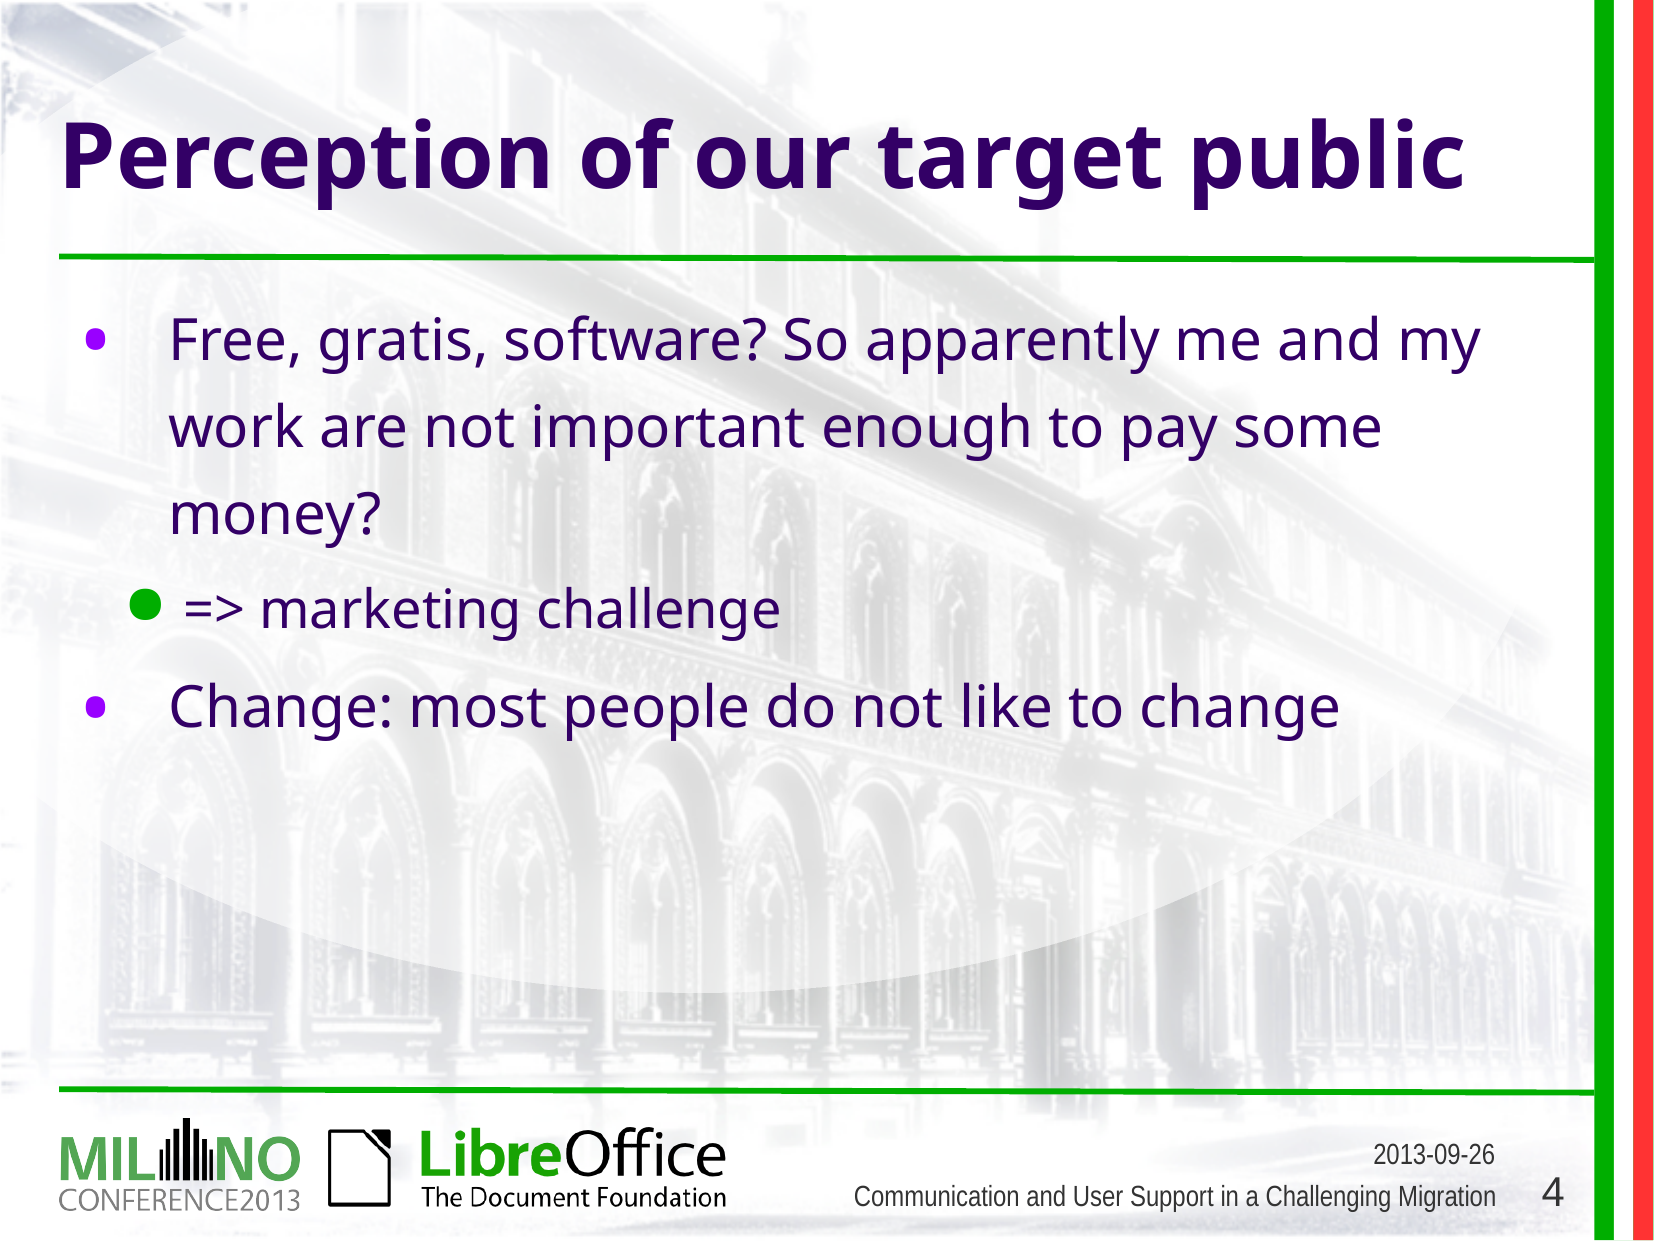

# Perception of our target public
Free, gratis, software? So apparently me and my work are not important enough to pay some money?
=> marketing challenge
Change: most people do not like to change
2013-09-26
4
Communication and User Support in a Challenging Migration